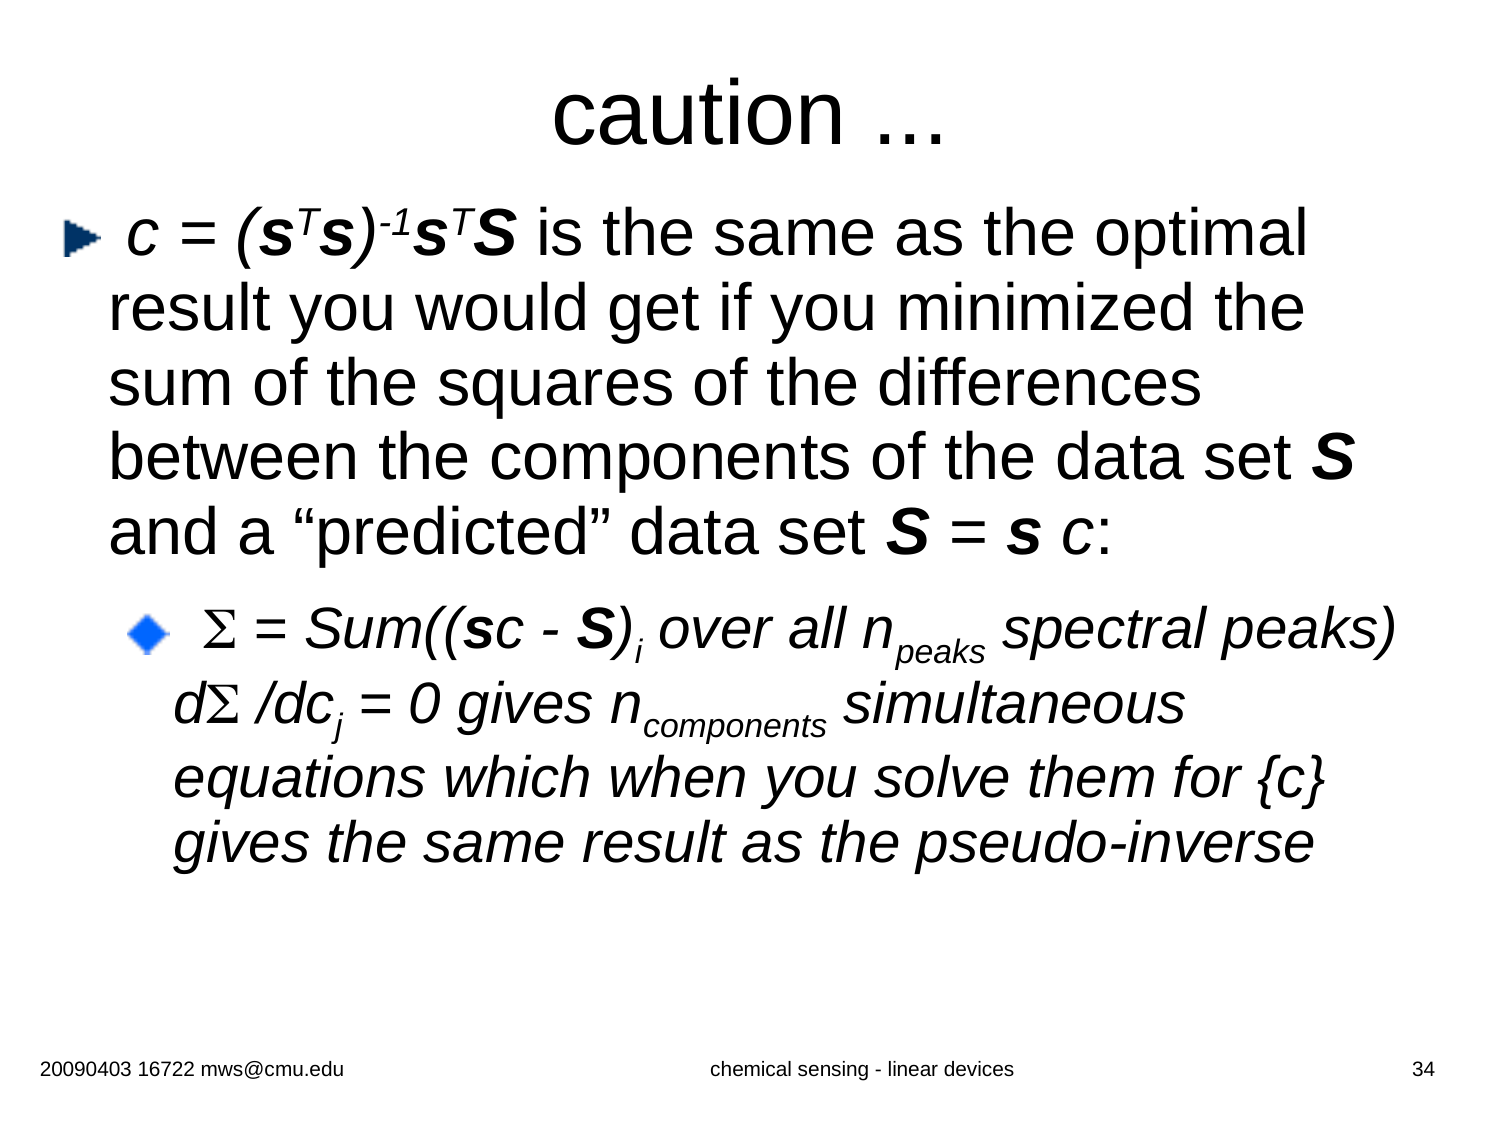

# caution ...
 c = (sTs)-1sTS is the same as the optimal result you would get if you minimized the sum of the squares of the differences between the components of the data set S and a “predicted” data set S = s c:
 = Sum((sc - S)i over all npeaks spectral peaks)
d /dcj = 0 gives ncomponents simultaneous equations which when you solve them for {c} gives the same result as the pseudo-inverse
20090403 16722 mws@cmu.edu
chemical sensing - linear devices
34